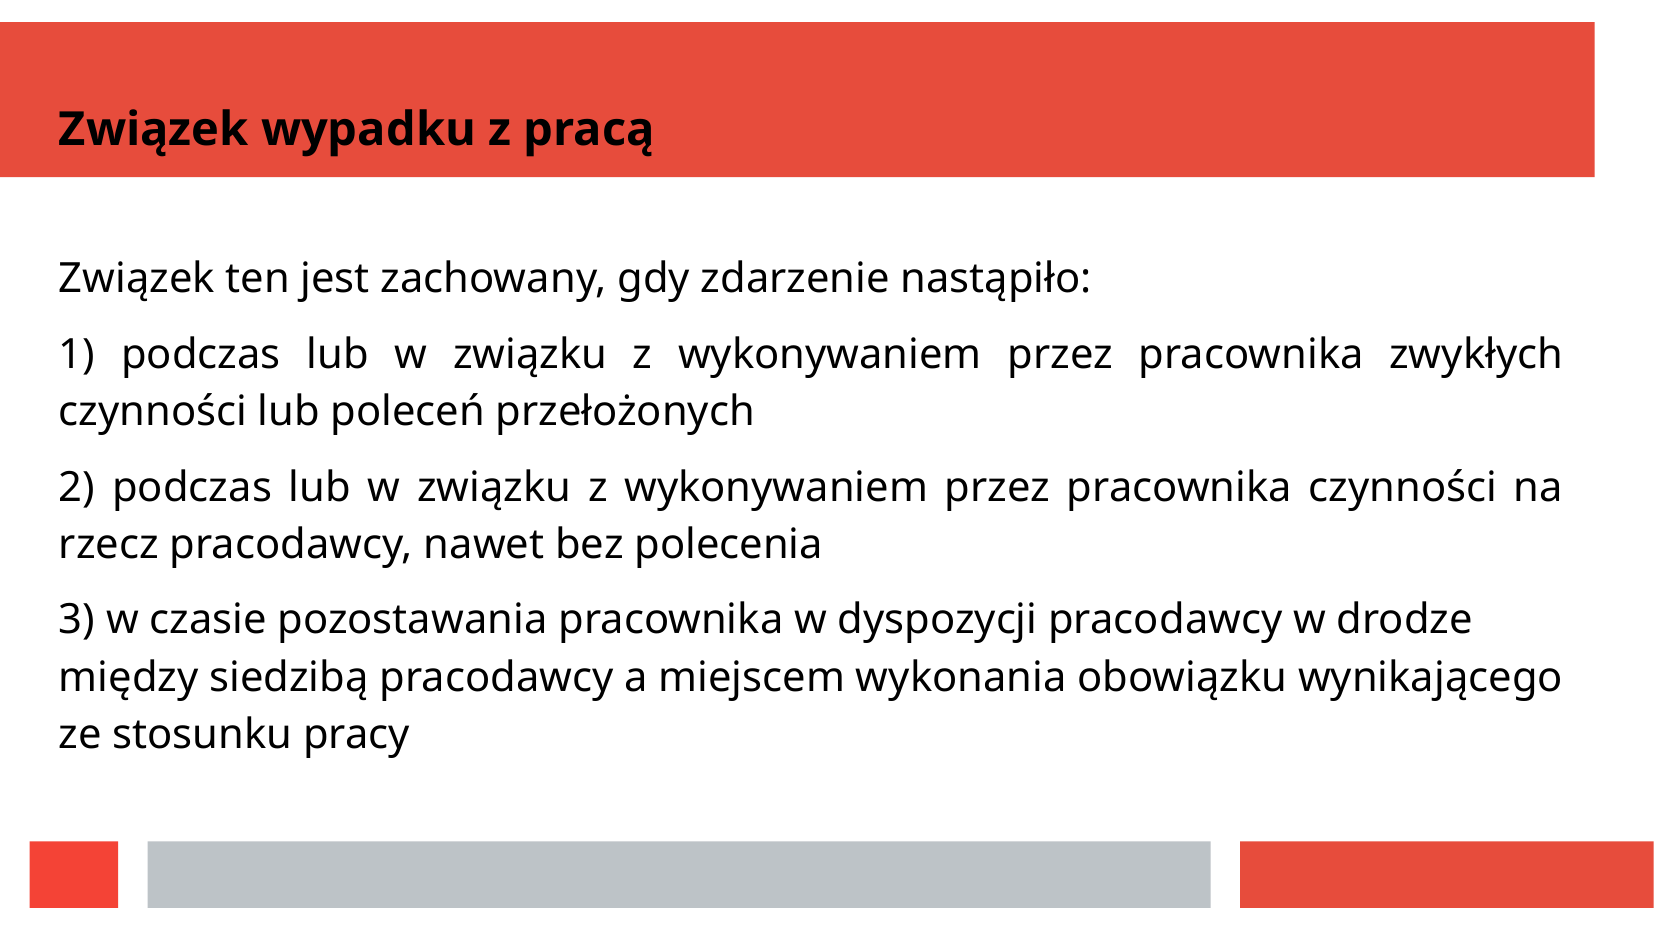

# Związek wypadku z pracą
Związek ten jest zachowany, gdy zdarzenie nastąpiło:
1) podczas lub w związku z wykonywaniem przez pracownika zwykłych czynności lub poleceń przełożonych
2) podczas lub w związku z wykonywaniem przez pracownika czynności na rzecz pracodawcy, nawet bez polecenia
3) w czasie pozostawania pracownika w dyspozycji pracodawcy w drodze między siedzibą pracodawcy a miejscem wykonania obowiązku wynikającego ze stosunku pracy